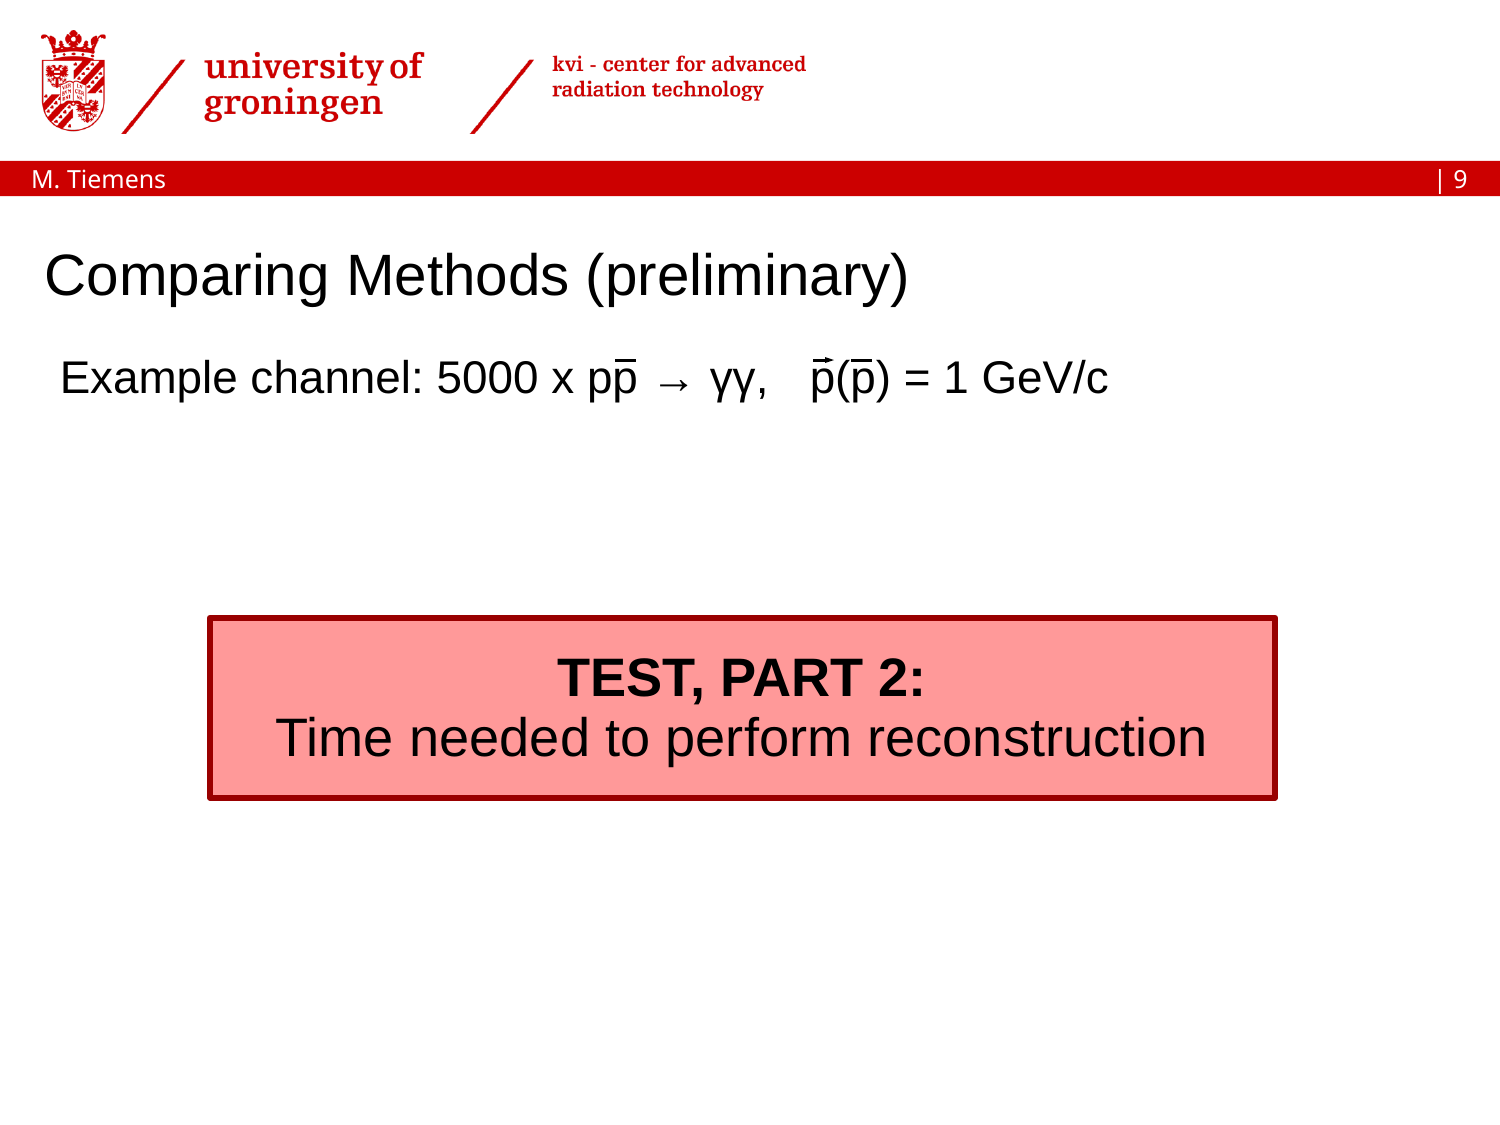

M. Tiemens
Comparing Methods (preliminary)
Example channel: 5000 x pp → γγ, 	p(p) = 1 GeV/c
TEST, PART 2:
Time needed to perform reconstruction